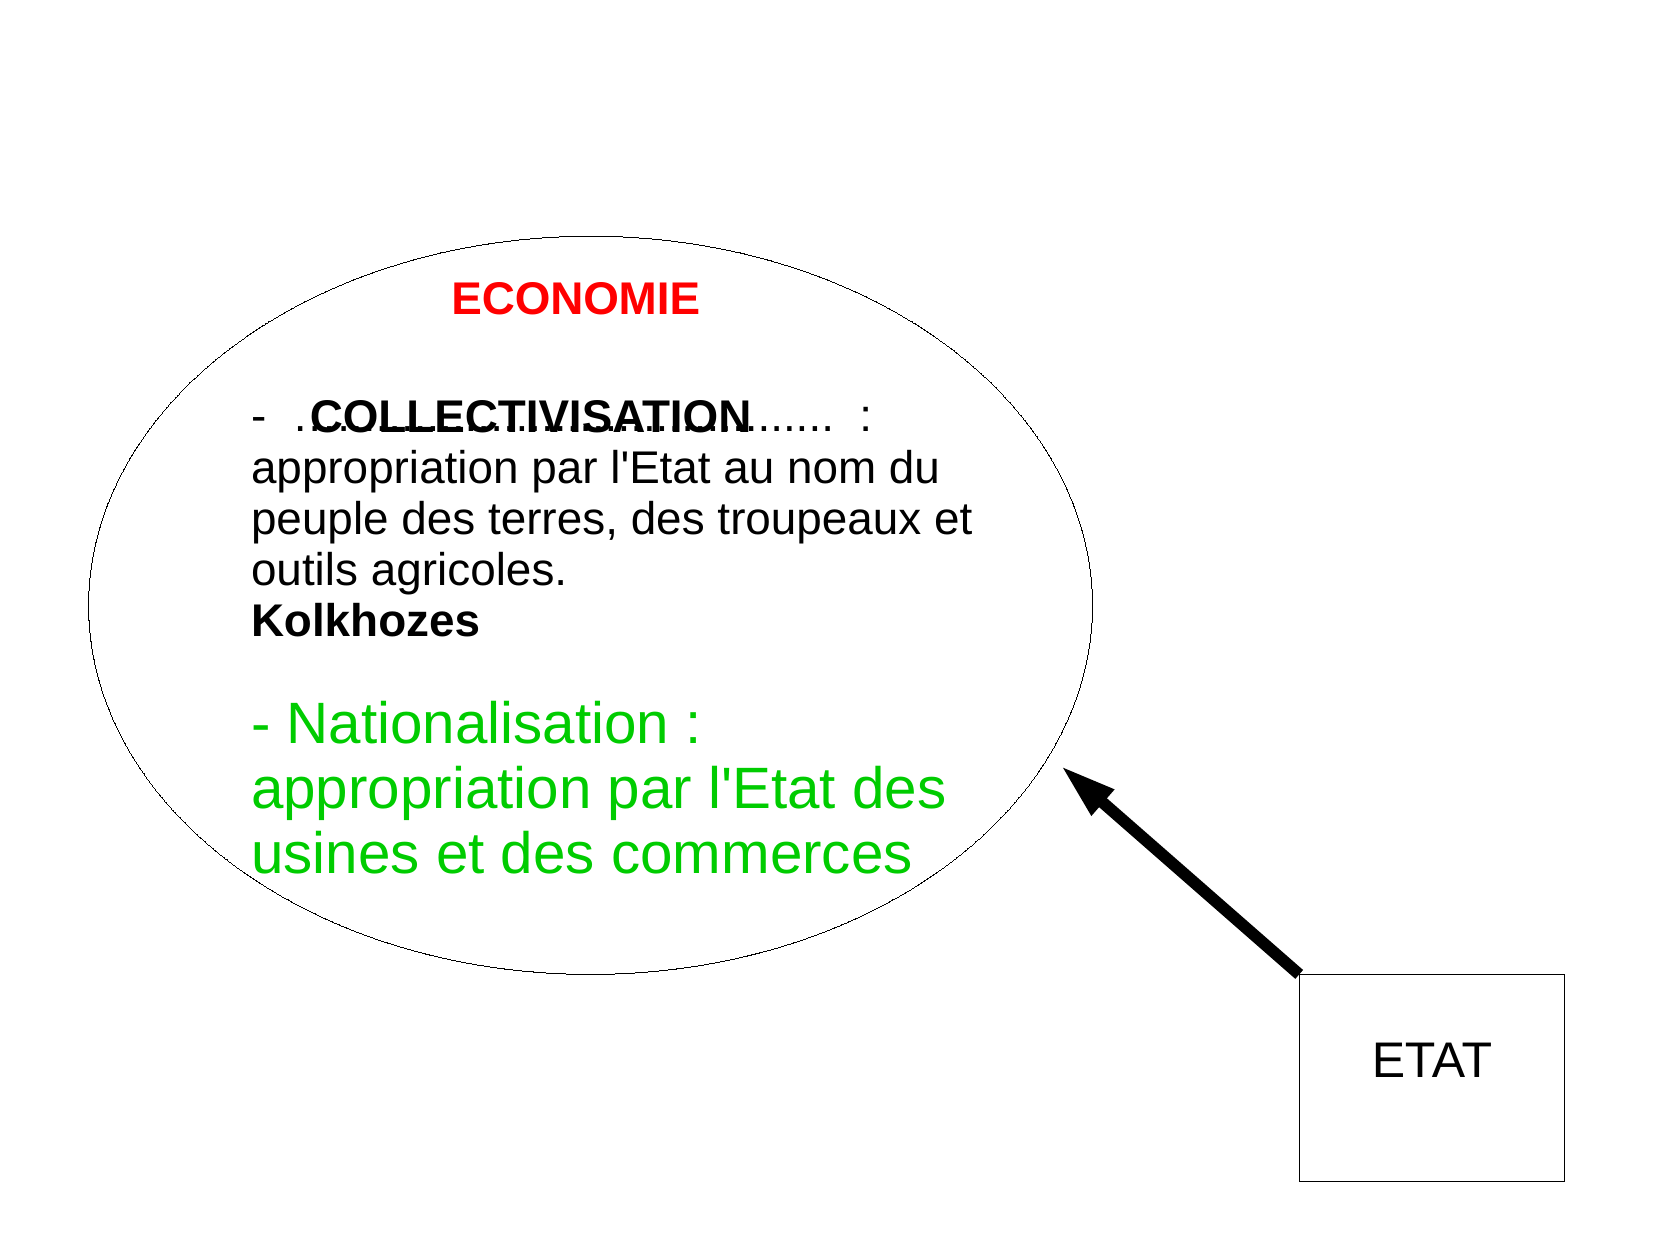

ECONOMIE
- …....................................... : appropriation par l'Etat au nom du peuple des terres, des troupeaux et outils agricoles.
Kolkhozes
COLLECTIVISATION
- Nationalisation : appropriation par l'Etat des usines et des commerces
ETAT